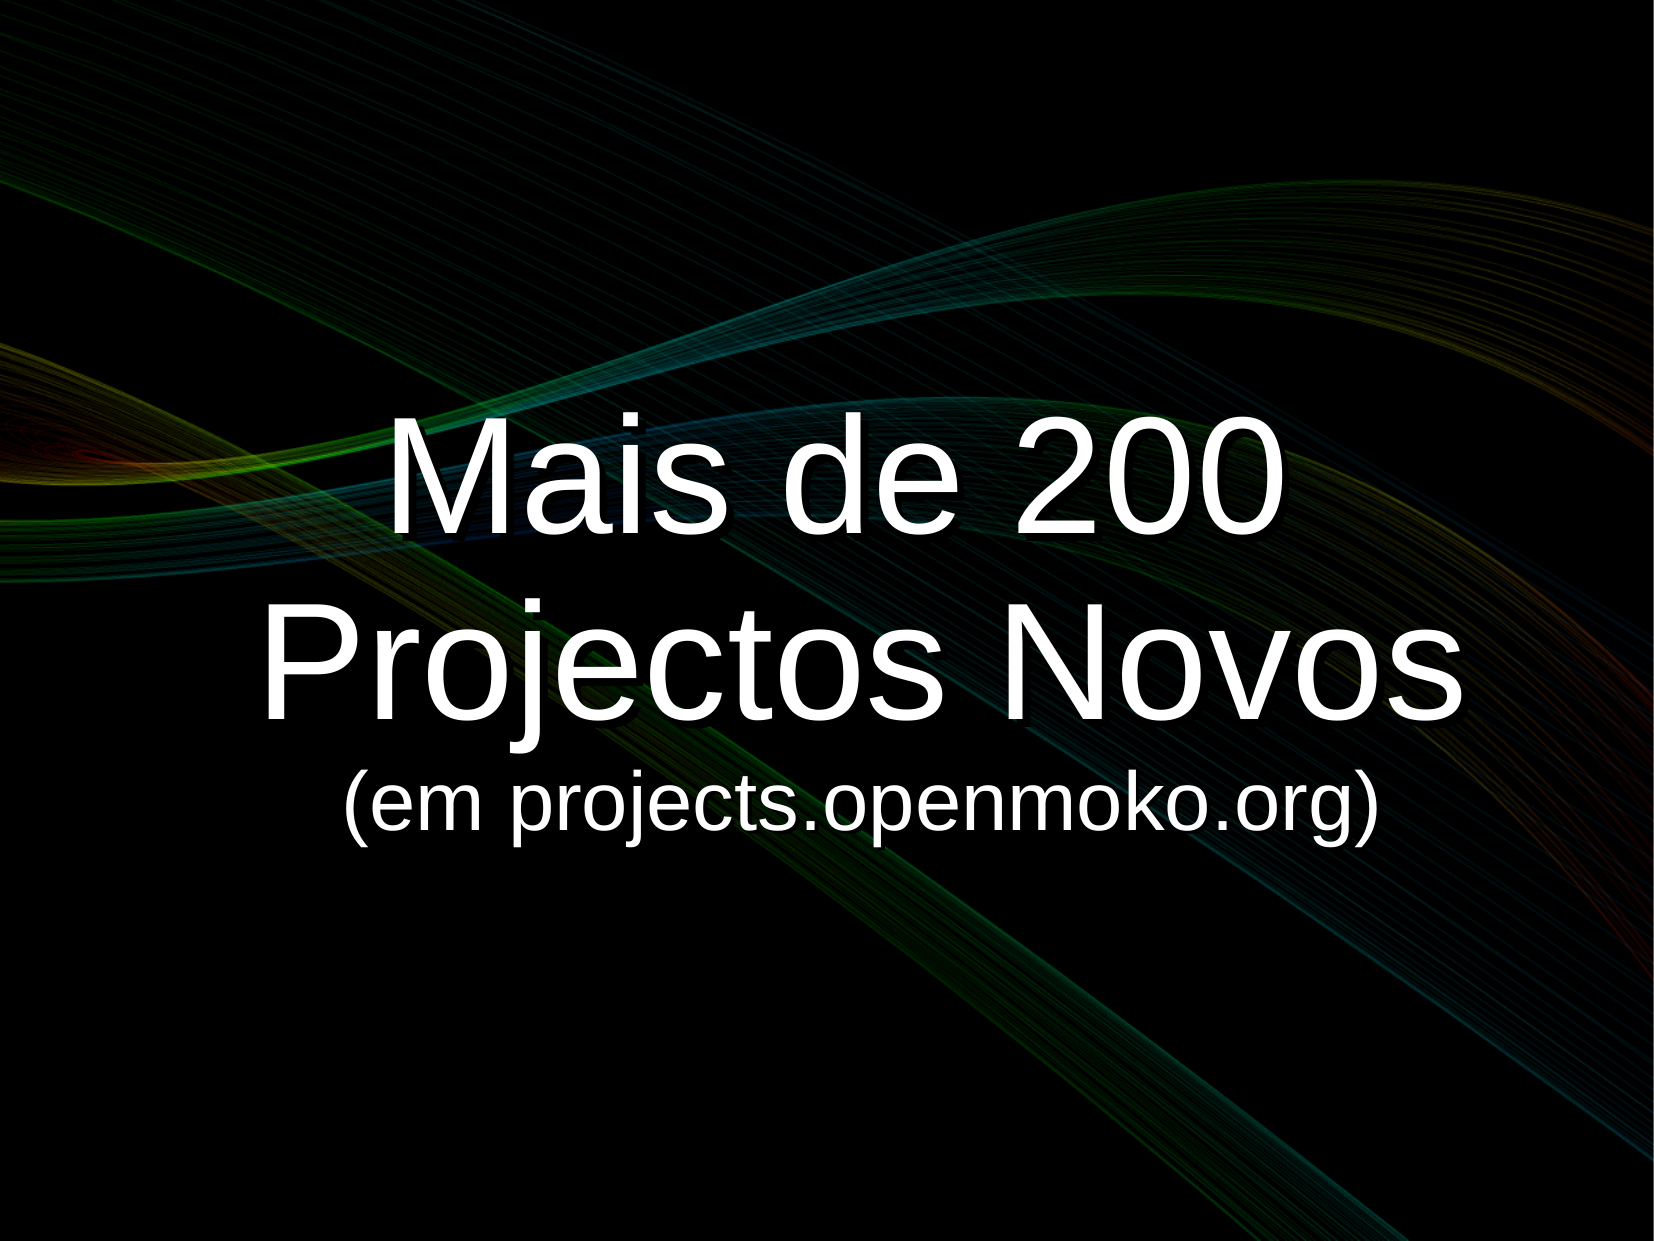

# Mais de 200 Projectos Novos (em projects.openmoko.org)